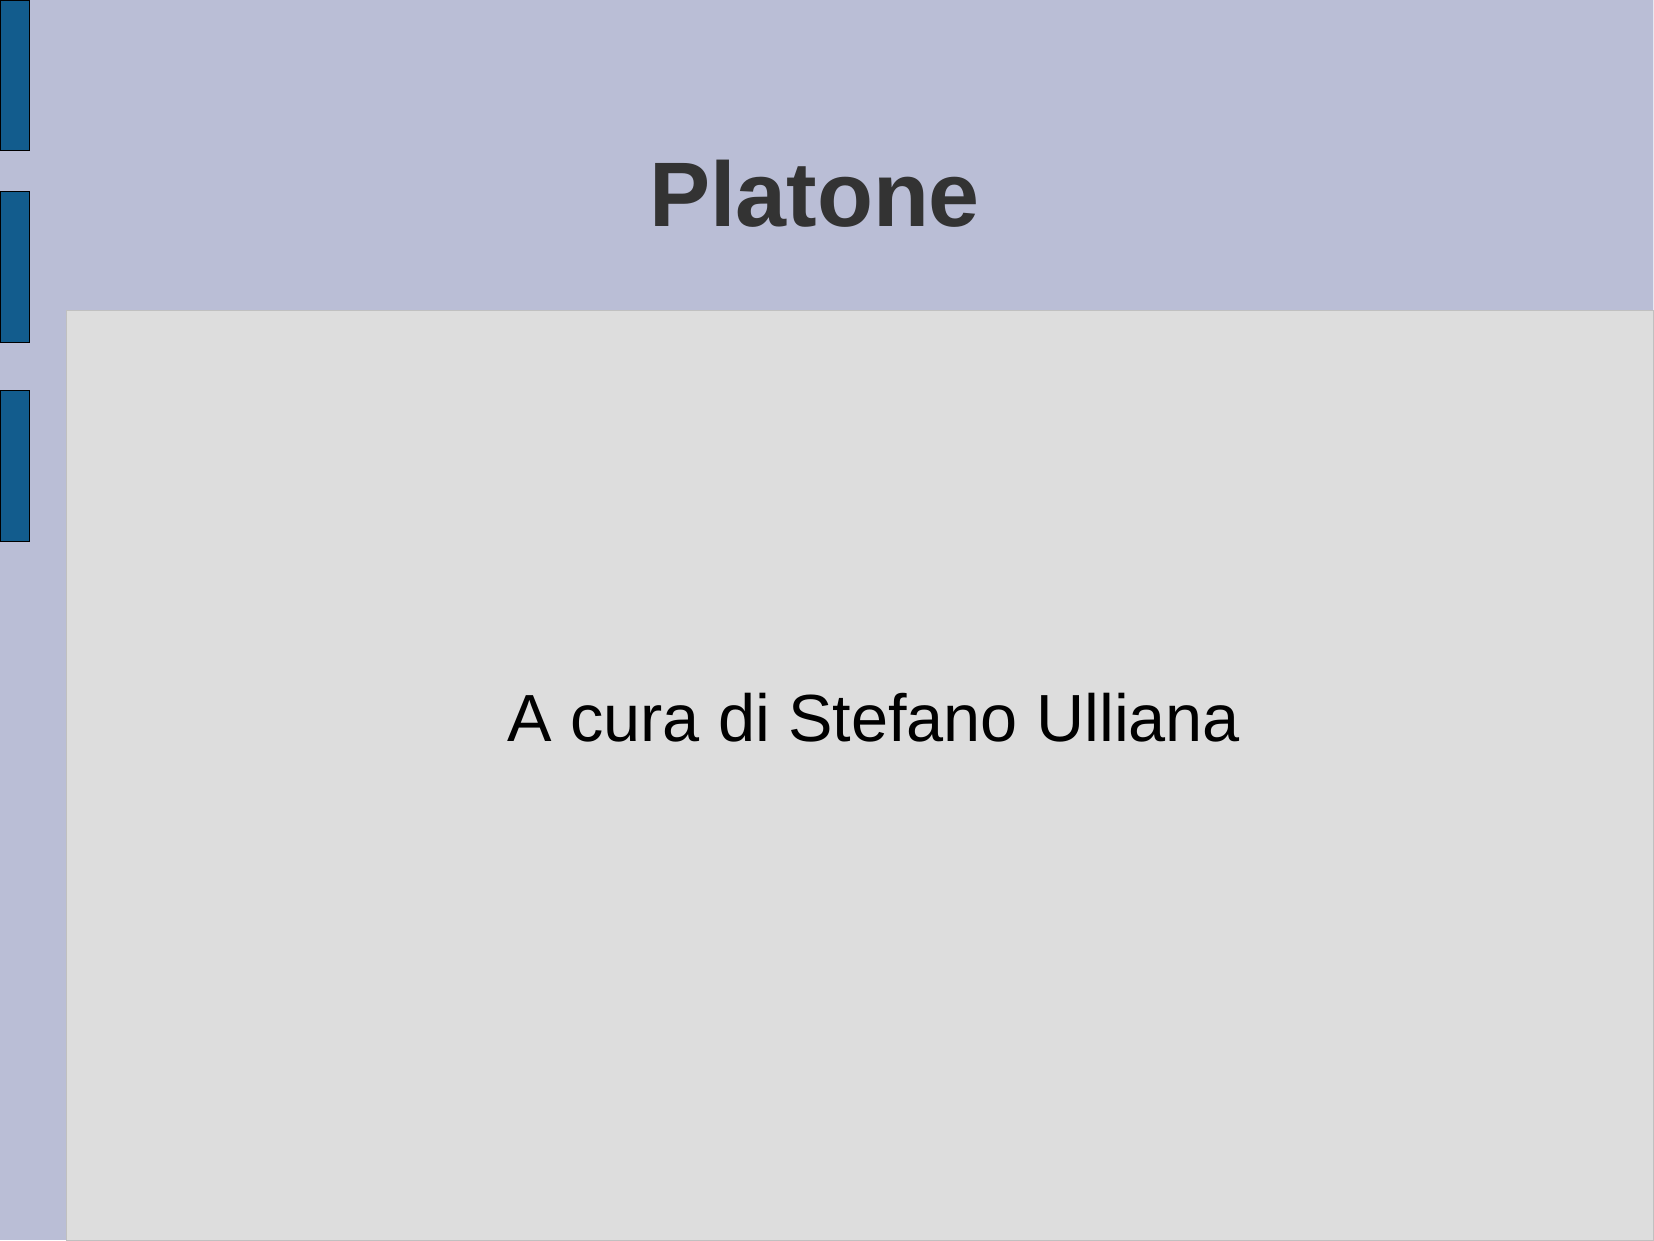

# Platone
A cura di Stefano Ulliana